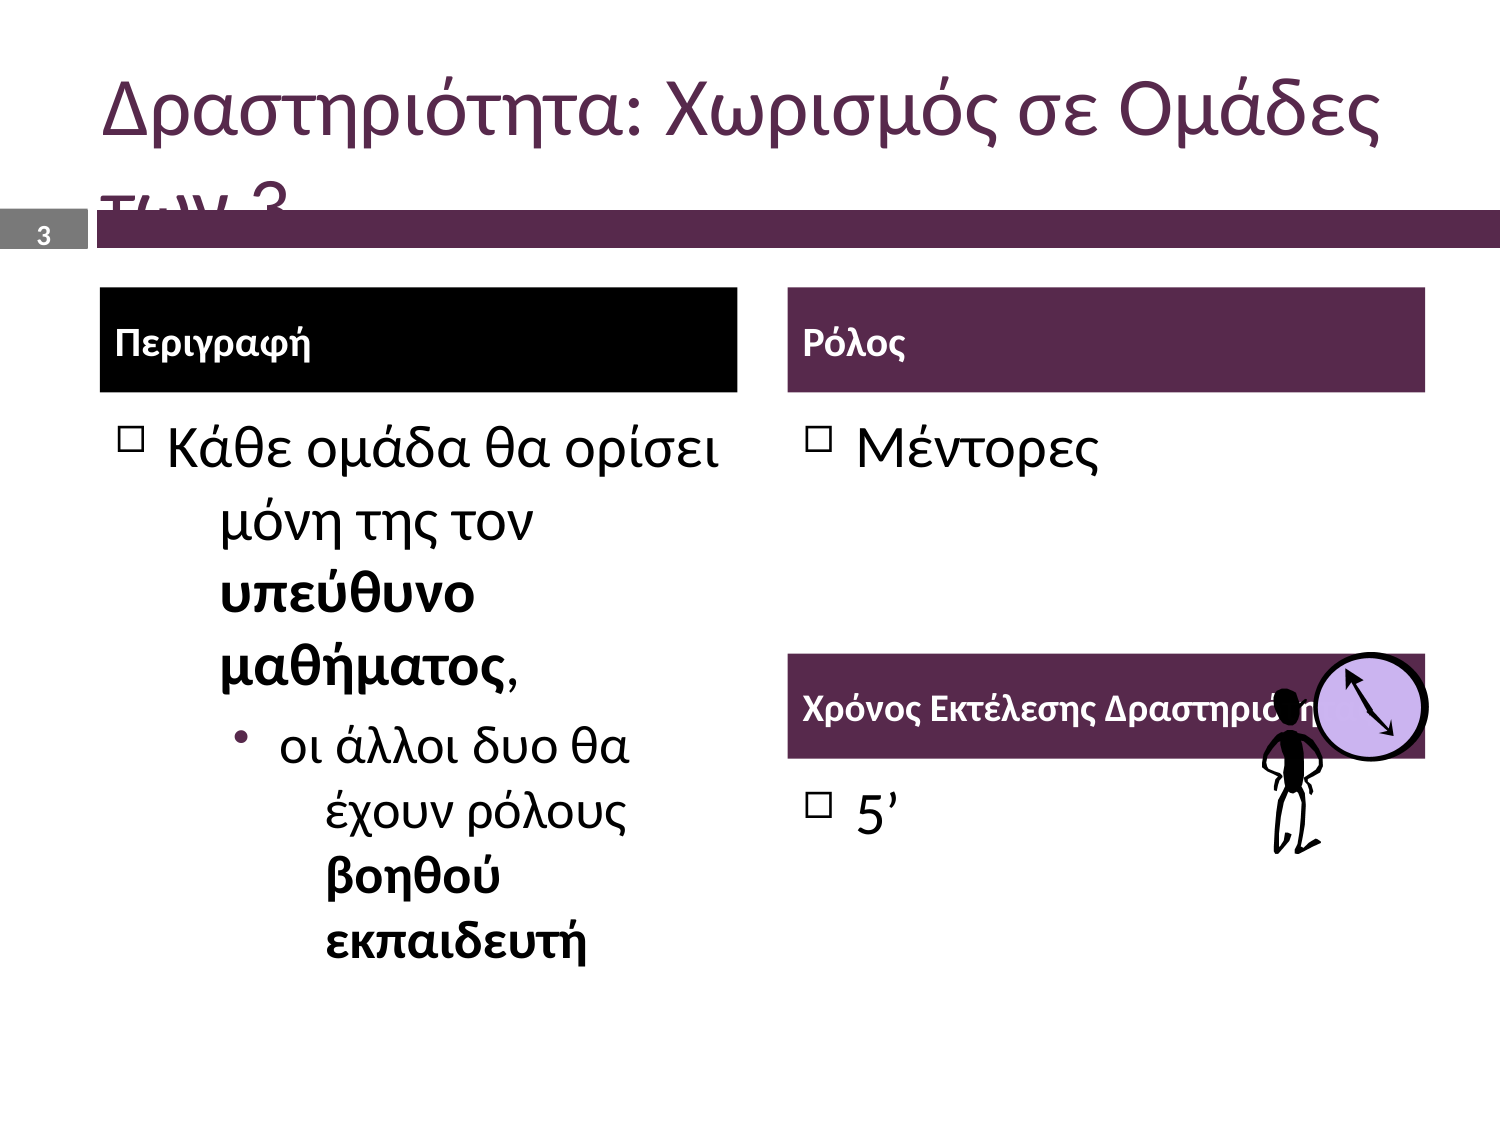

# Δραστηριότητα: Χωρισμός σε Ομάδες των 3
Περιγραφή
Ρόλος
Κάθε ομάδα θα ορίσει μόνη της τον υπεύθυνο μαθήματος,
οι άλλοι δυο θα έχουν ρόλους βοηθού εκπαιδευτή
Μέντορες
Χρόνος Εκτέλεσης Δραστηριότητας
5’